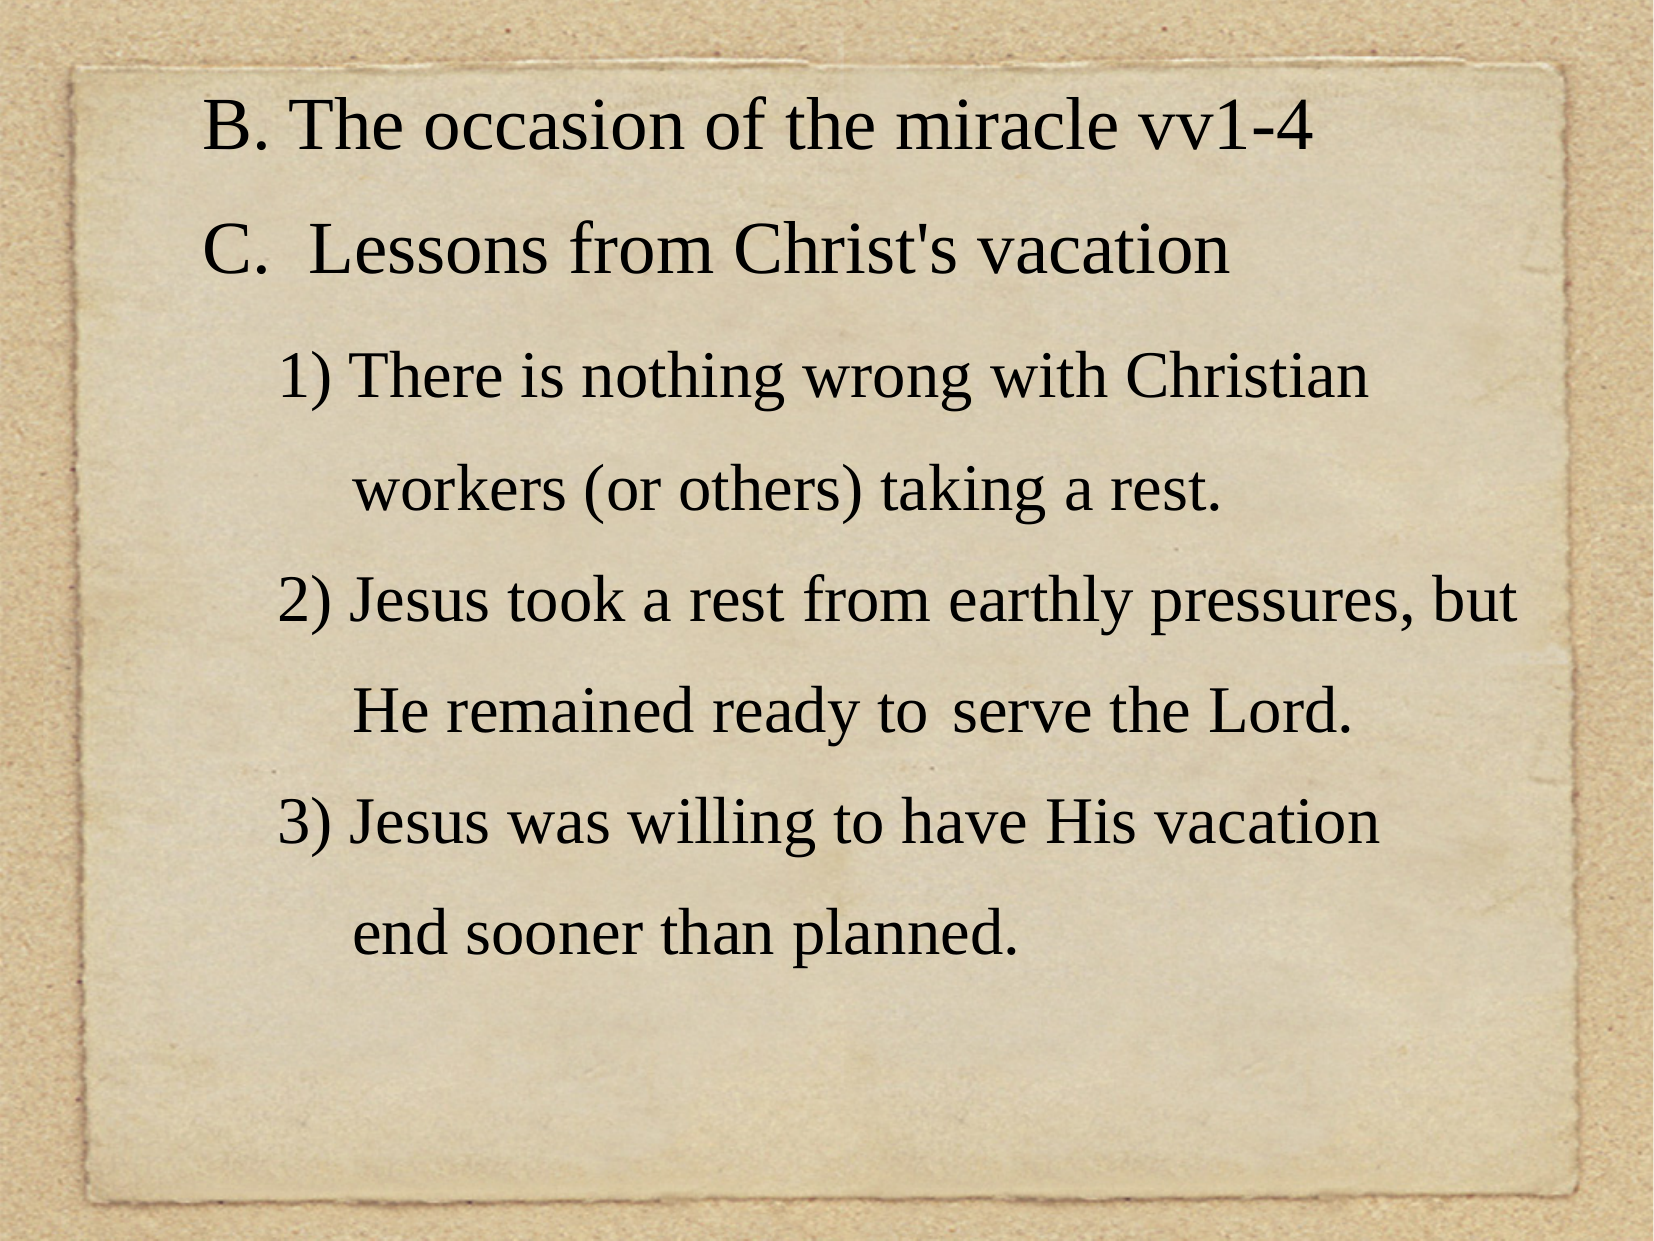

B. The occasion of the miracle vv1-4
	C. Lessons from Christ's vacation
		1) There is nothing wrong with Christian 					workers (or others) taking a rest.
		2) Jesus took a rest from earthly pressures, but 			He remained ready to 	serve the Lord.
		3) Jesus was willing to have His vacation 					end sooner than planned.